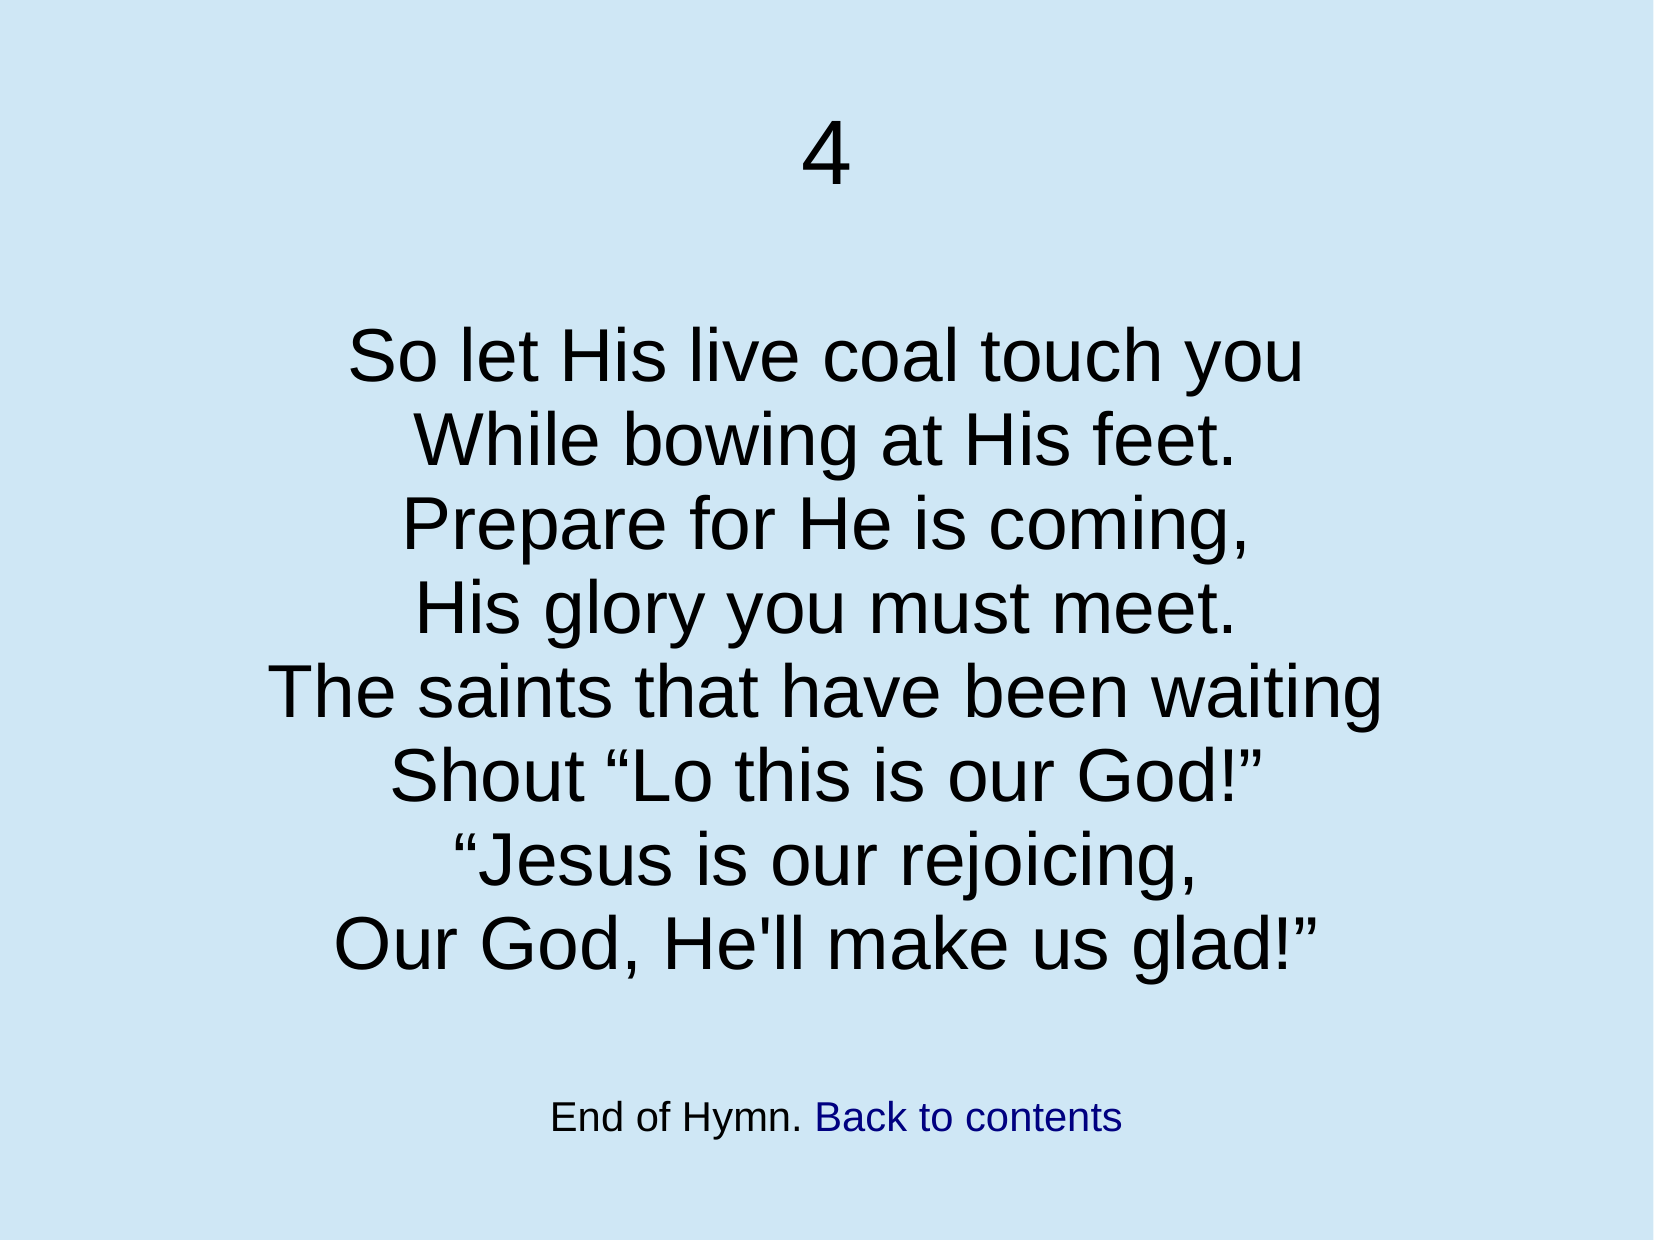

# 4
So let His live coal touch you
While bowing at His feet.
Prepare for He is coming,
His glory you must meet.
The saints that have been waiting
Shout “Lo this is our God!”
“Jesus is our rejoicing,
Our God, He'll make us glad!”
 End of Hymn. Back to contents